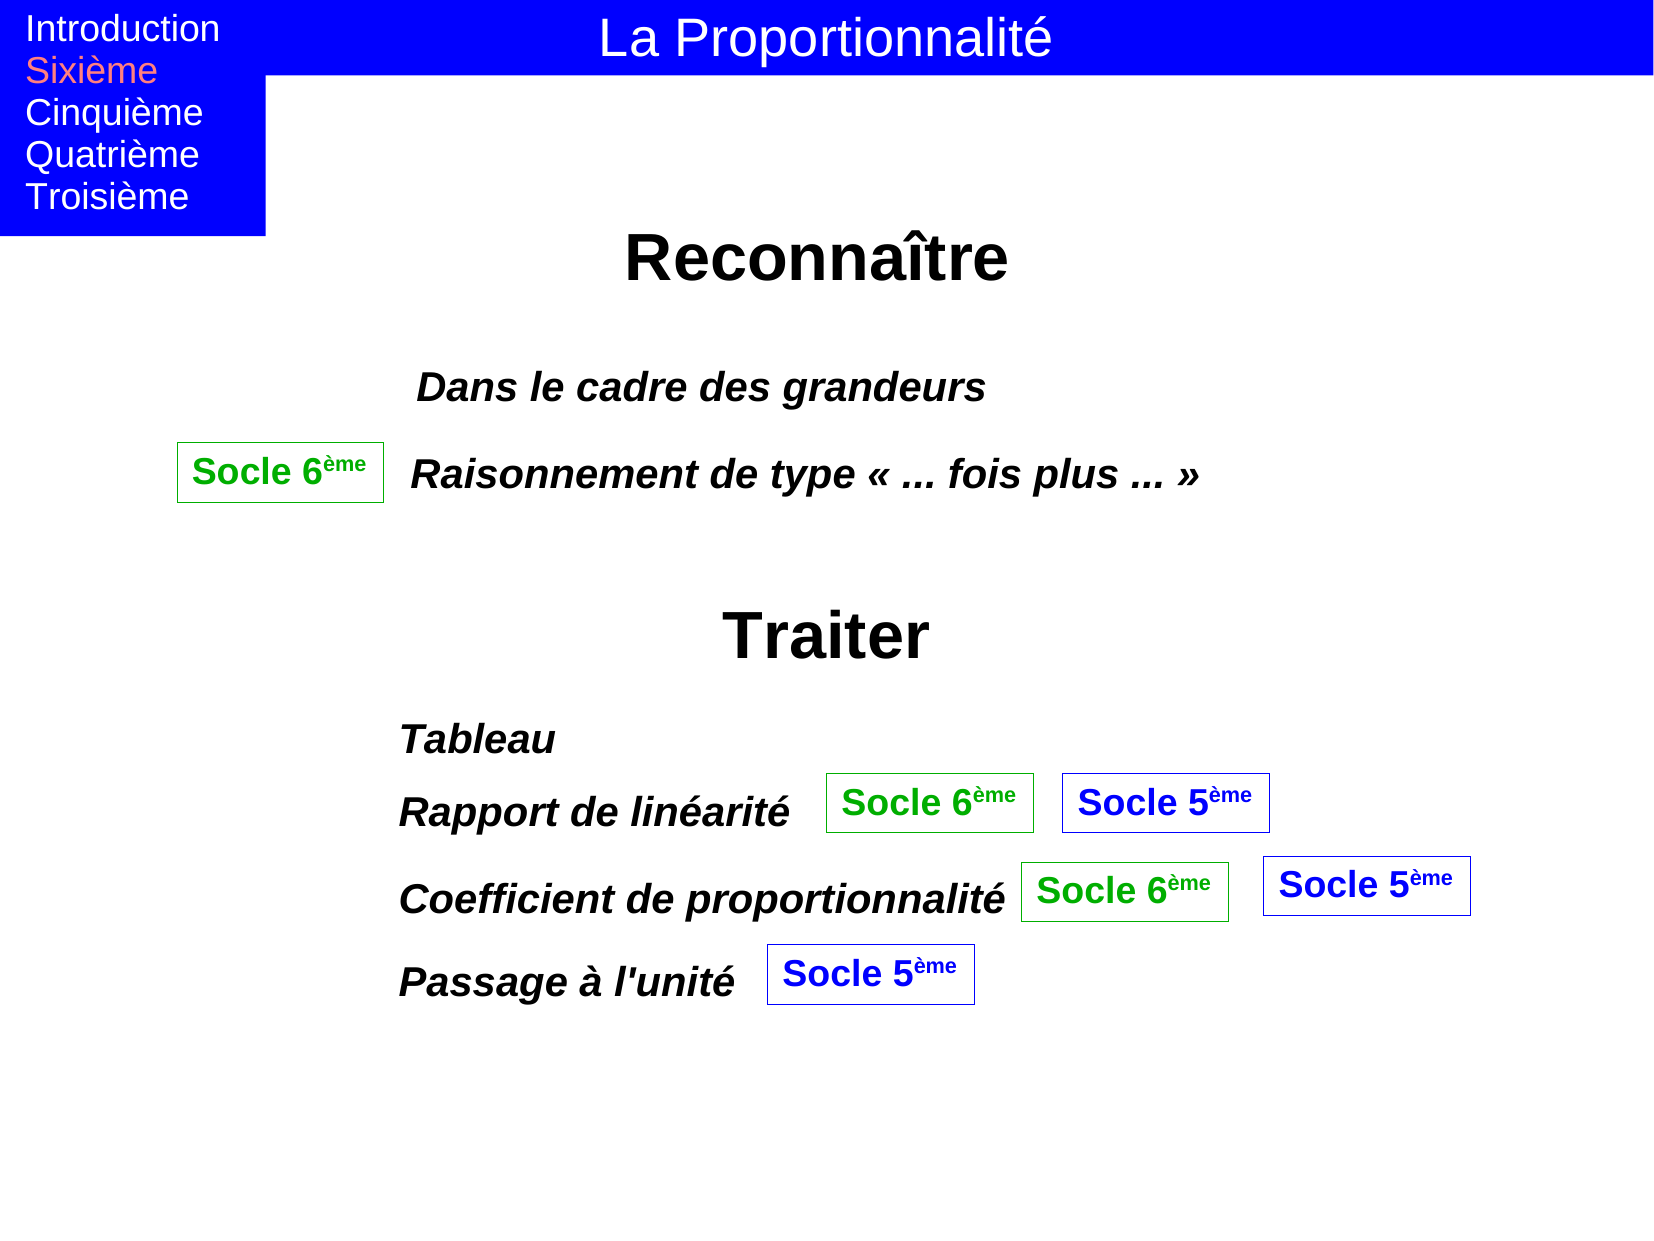

La Proportionnalité
 Introduction
 Sixième
 Cinquième
 Quatrième
 Troisième
Reconnaître
Dans le cadre des grandeurs
Socle 6ème
Raisonnement de type « ... fois plus ... »
Traiter
Tableau
Socle 6ème
Socle 5ème
Rapport de linéarité
Socle 5ème
Socle 6ème
Coefficient de proportionnalité
Socle 5ème
Passage à l'unité